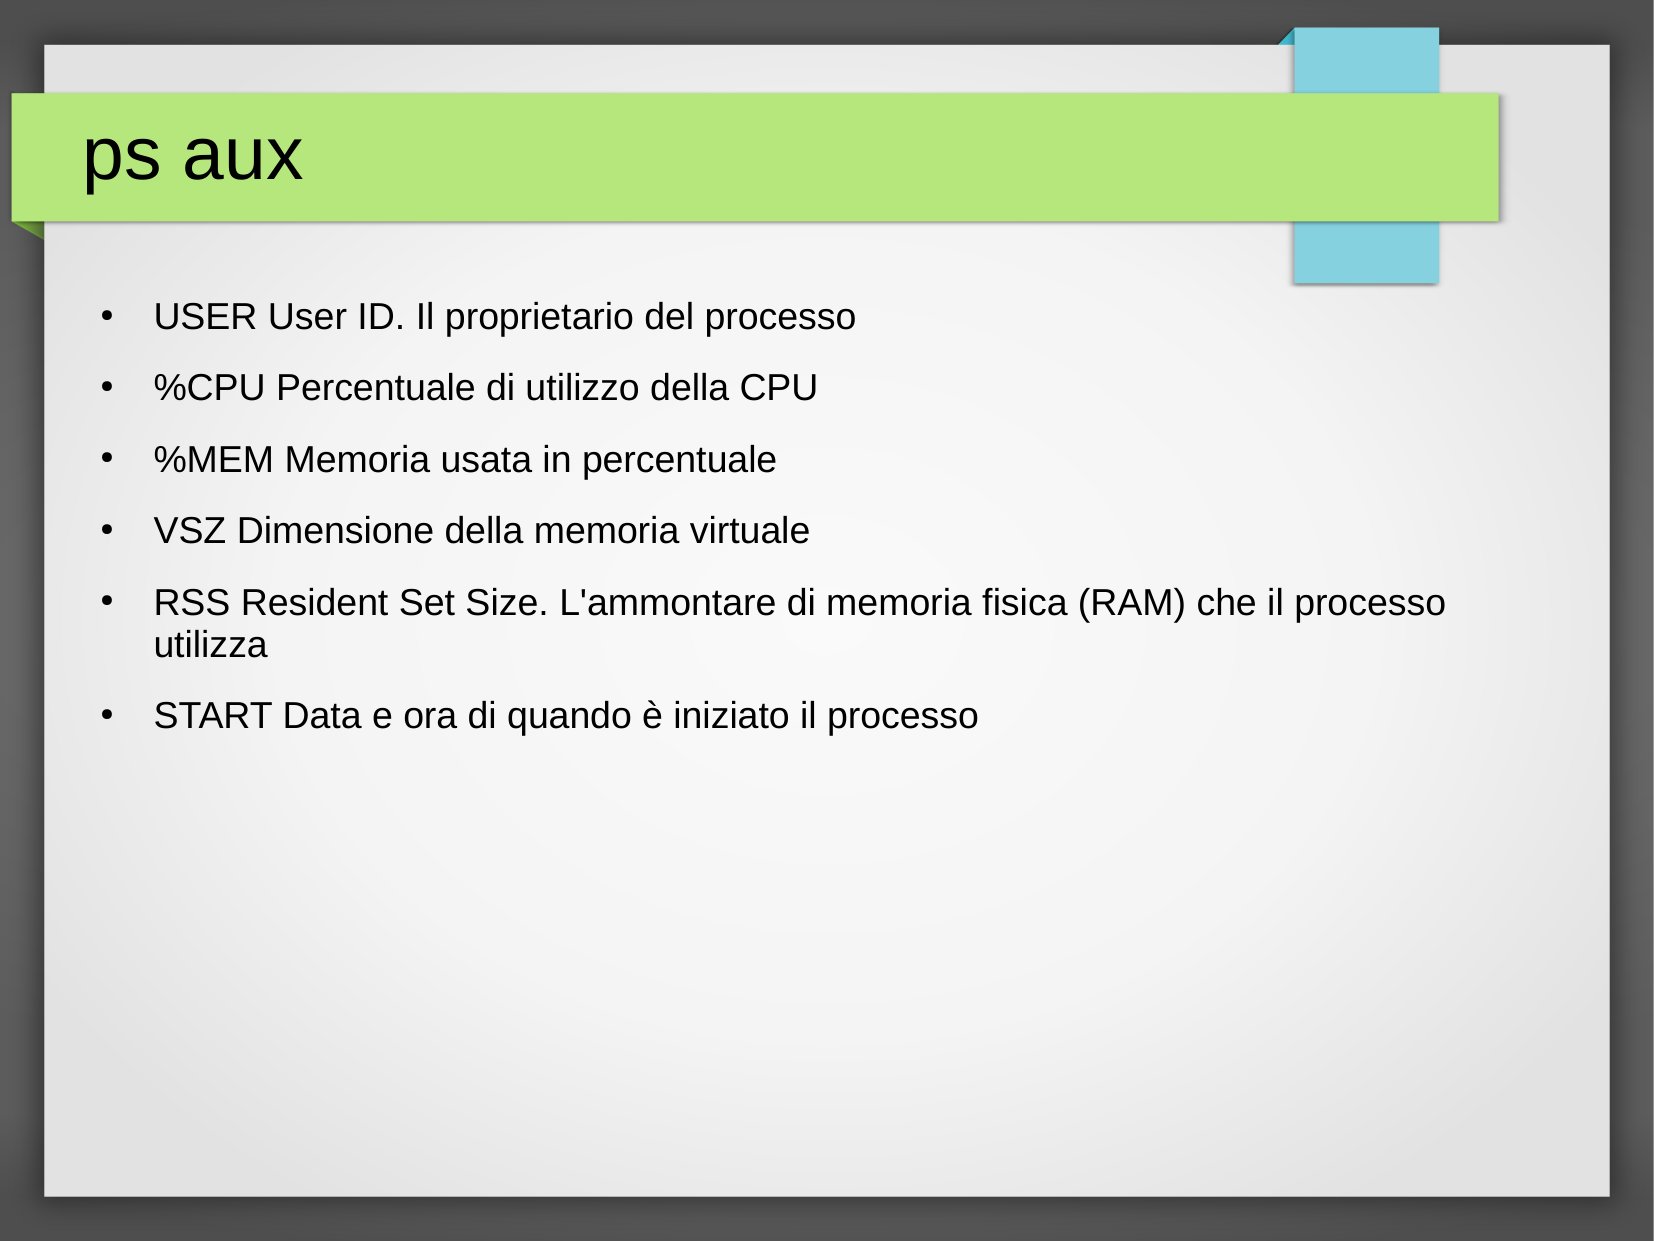

# ps aux
USER User ID. Il proprietario del processo
%CPU Percentuale di utilizzo della CPU
%MEM Memoria usata in percentuale
VSZ Dimensione della memoria virtuale
RSS Resident Set Size. L'ammontare di memoria fisica (RAM) che il processo utilizza
START Data e ora di quando è iniziato il processo